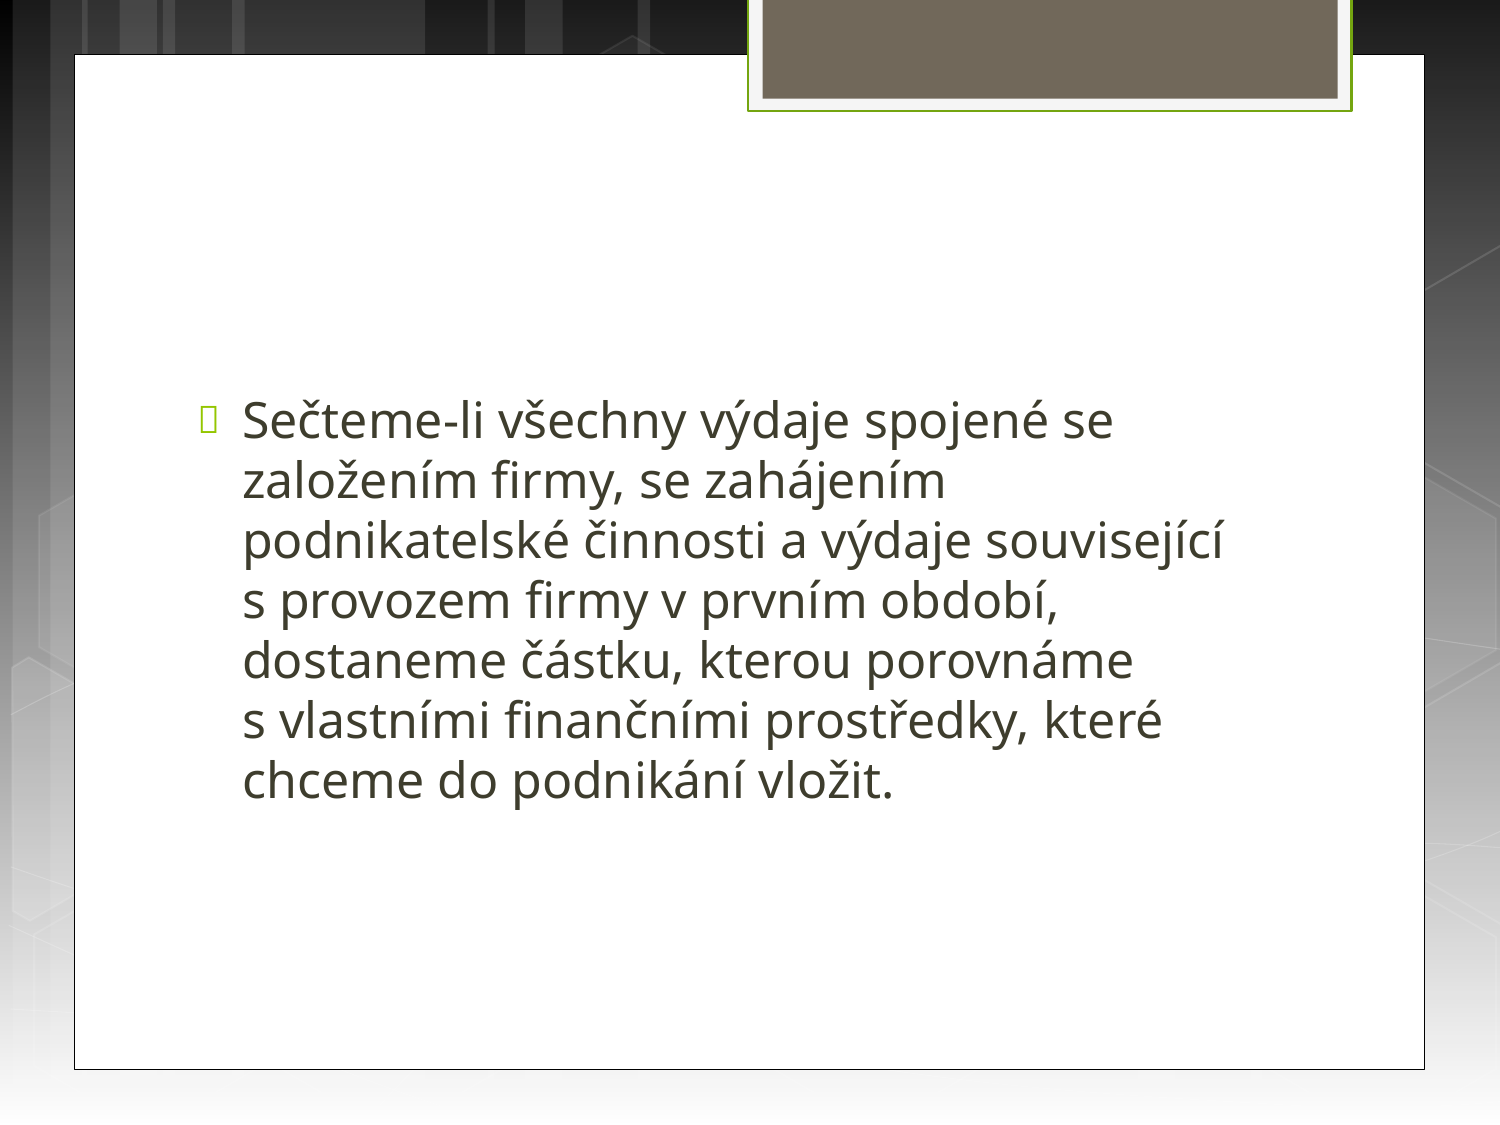

#
Sečteme-li všechny výdaje spojené se založením firmy, se zahájením podnikatelské činnosti a výdaje související s provozem firmy v prvním období, dostaneme částku, kterou porovnáme s vlastními finančními prostředky, které chceme do podnikání vložit.